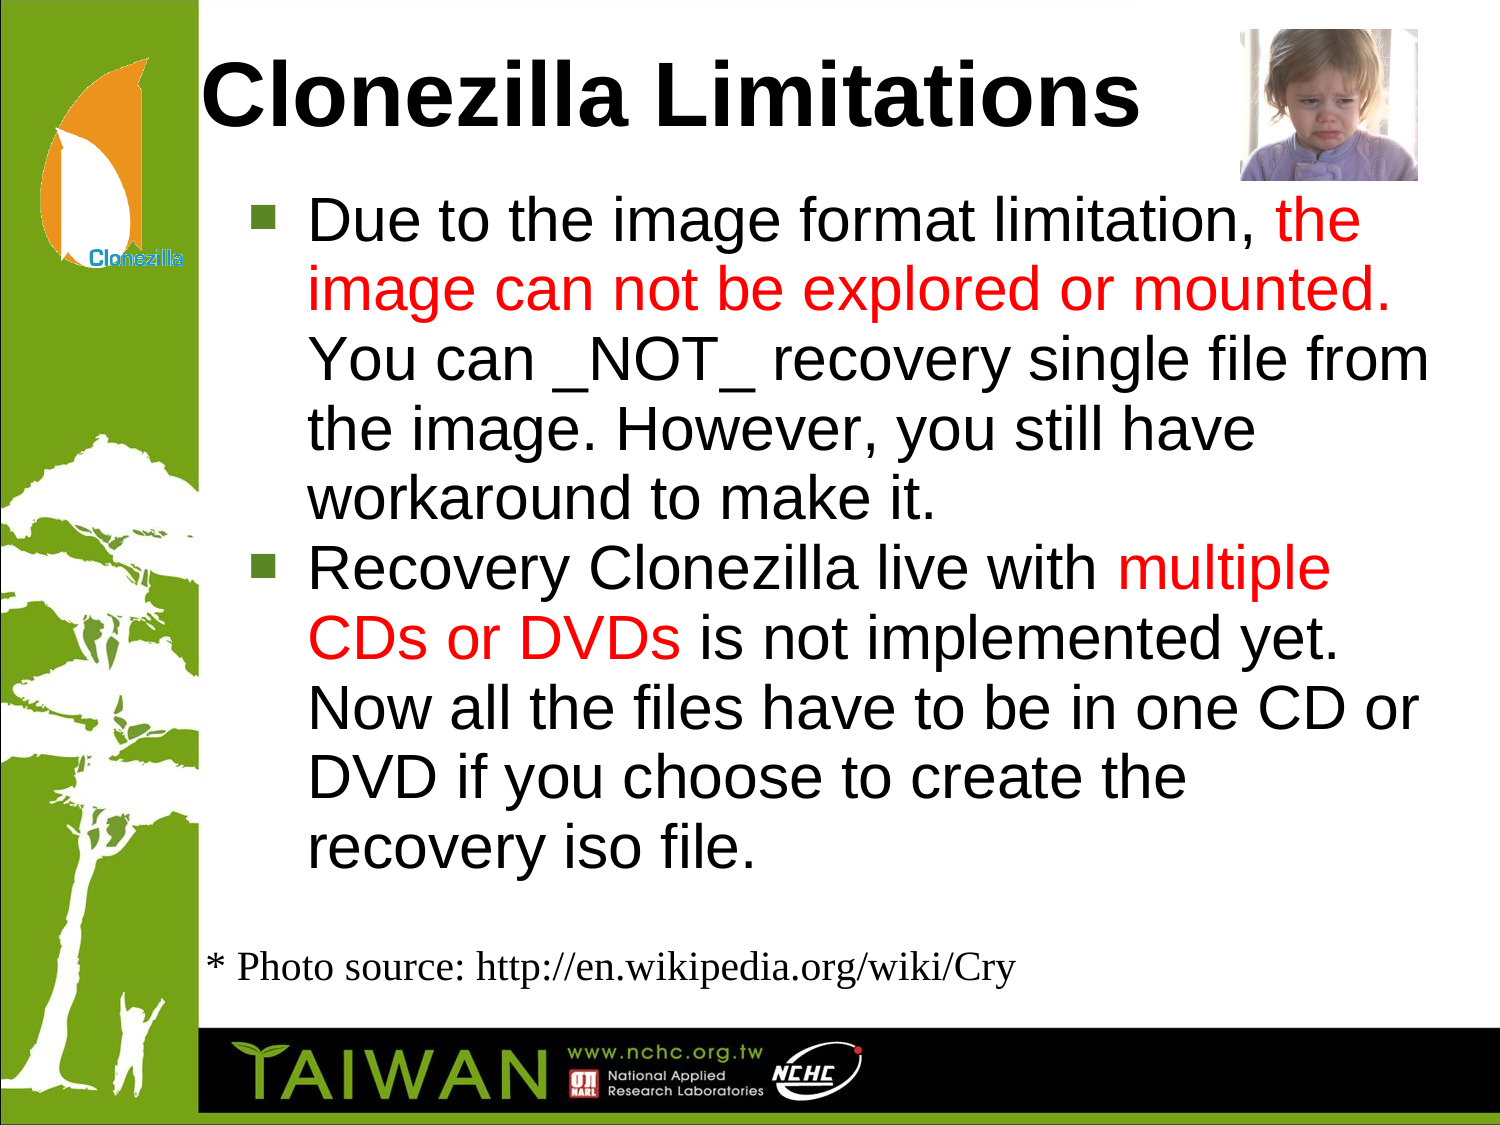

# Clonezilla Limitations
Due to the image format limitation, the image can not be explored or mounted. You can _NOT_ recovery single file from the image. However, you still have workaround to make it.
Recovery Clonezilla live with multiple CDs or DVDs is not implemented yet. Now all the files have to be in one CD or DVD if you choose to create the recovery iso file.
* Photo source: http://en.wikipedia.org/wiki/Cry